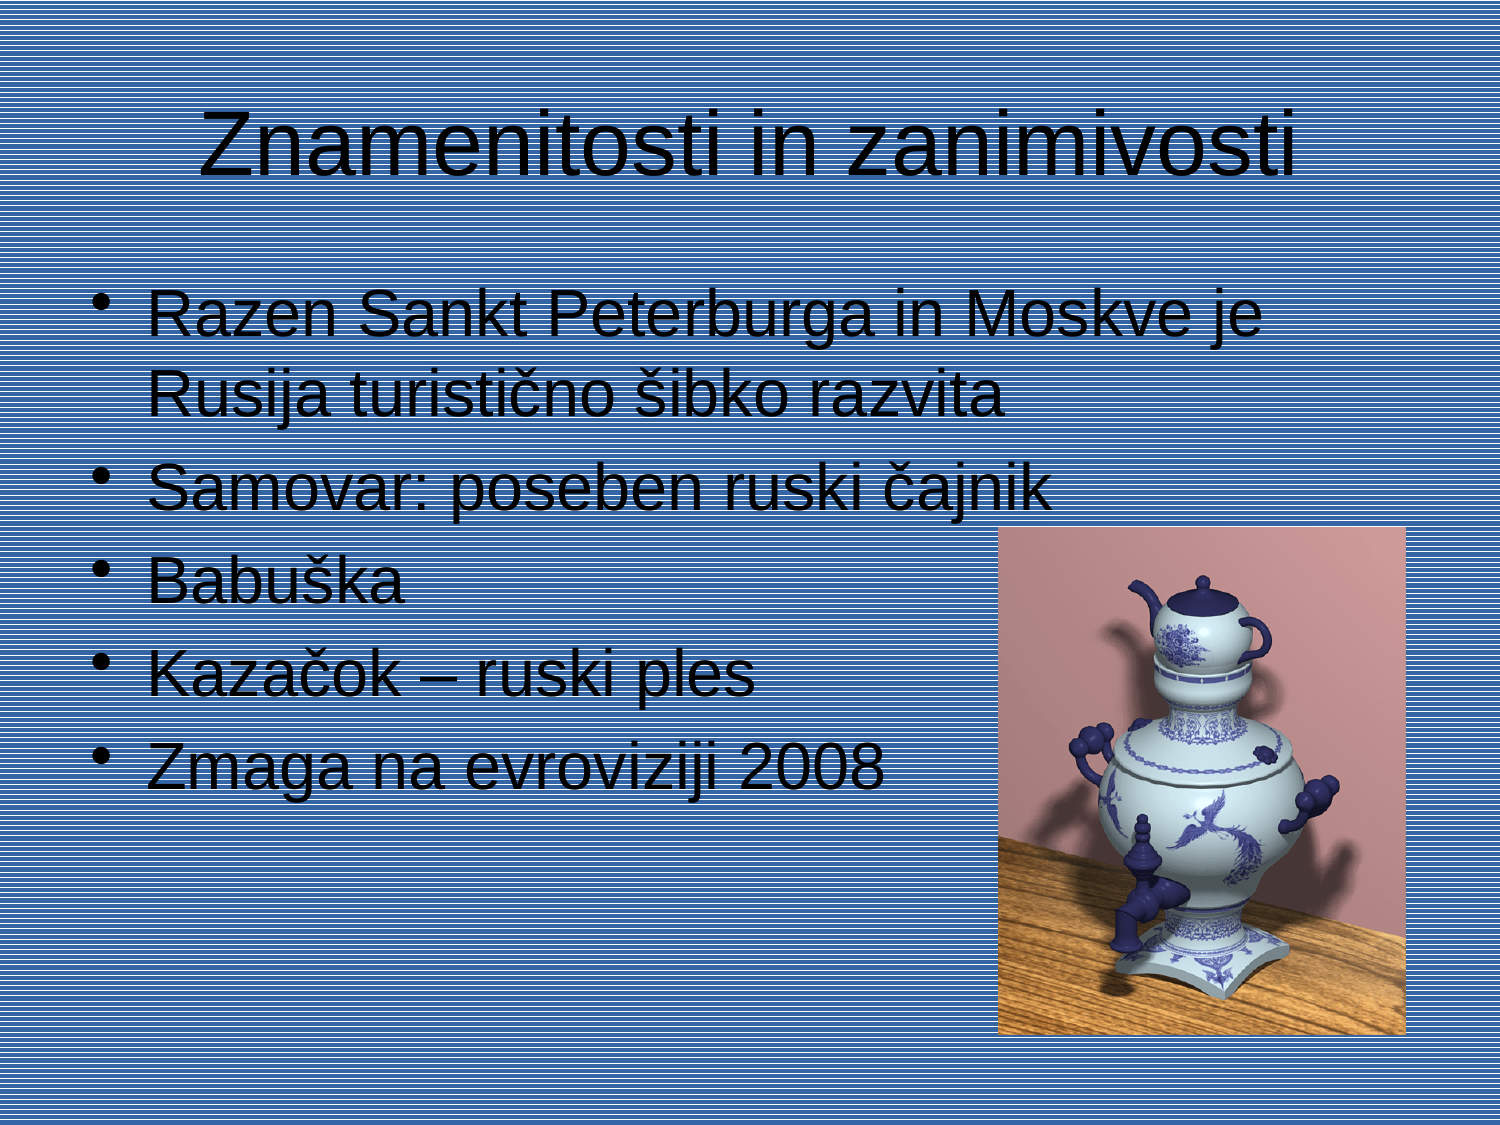

# Znamenitosti in zanimivosti
Razen Sankt Peterburga in Moskve je Rusija turistično šibko razvita
Samovar: poseben ruski čajnik
Babuška
Kazačok – ruski ples
Zmaga na evroviziji 2008